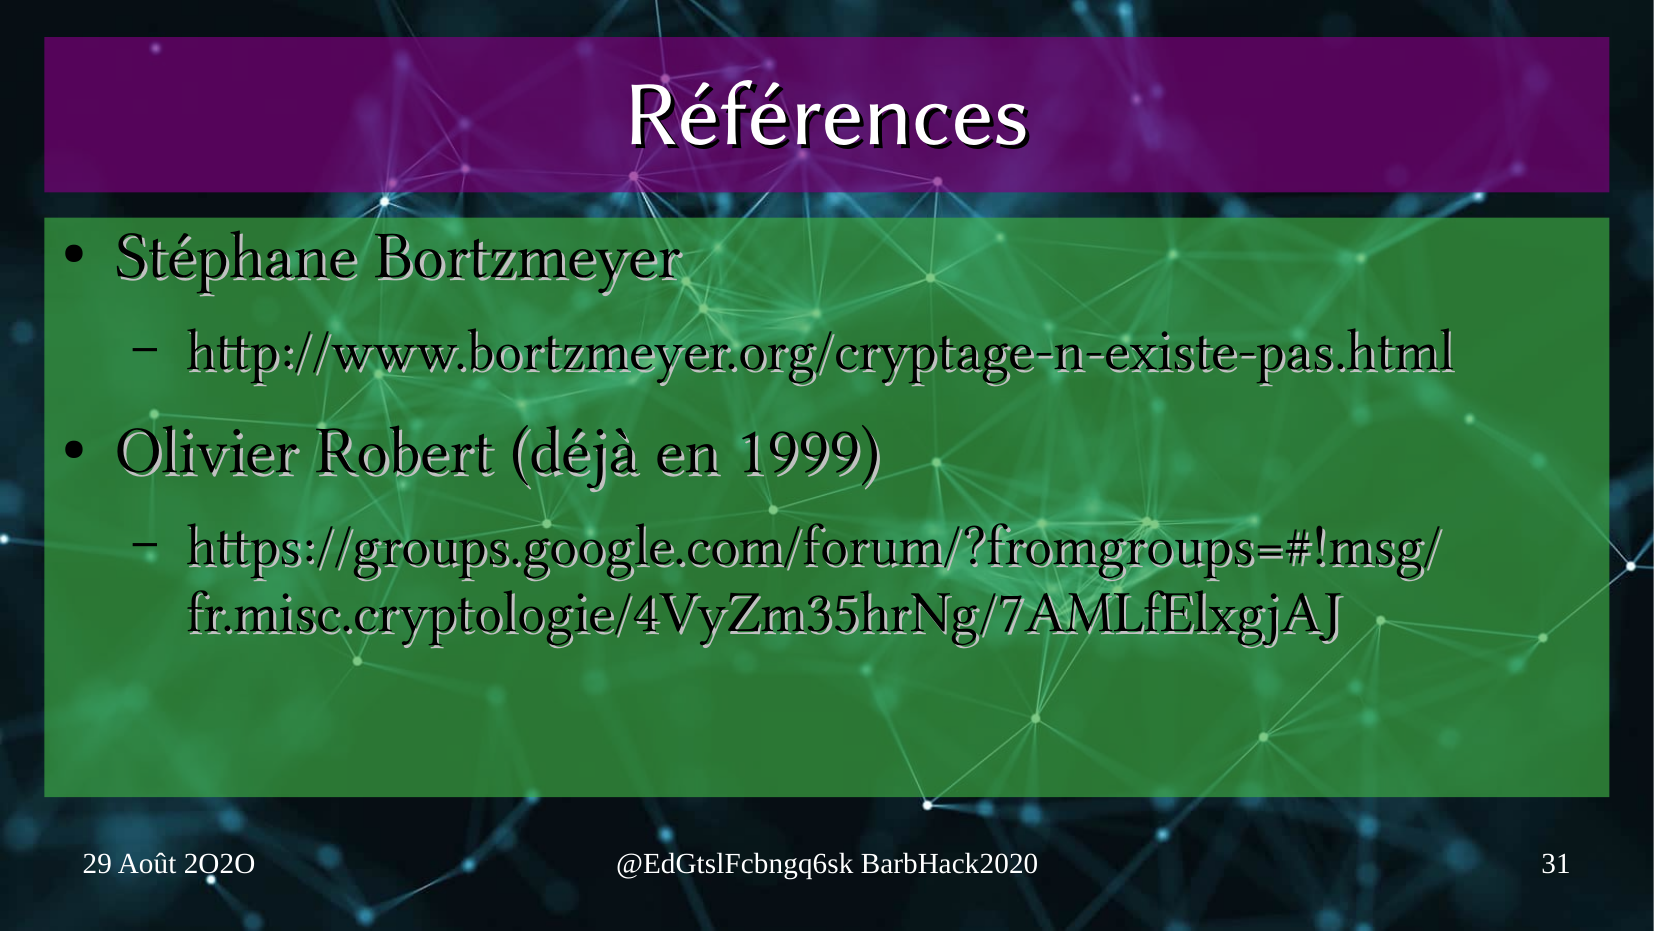

# Références
Stéphane Bortzmeyer
http://www.bortzmeyer.org/cryptage-n-existe-pas.html
Olivier Robert (déjà en 1999)
https://groups.google.com/forum/?fromgroups=#!msg/fr.misc.cryptologie/4VyZm35hrNg/7AMLfElxgjAJ
29 Août 2O2O
@EdGtslFcbngq6sk BarbHack2020
31